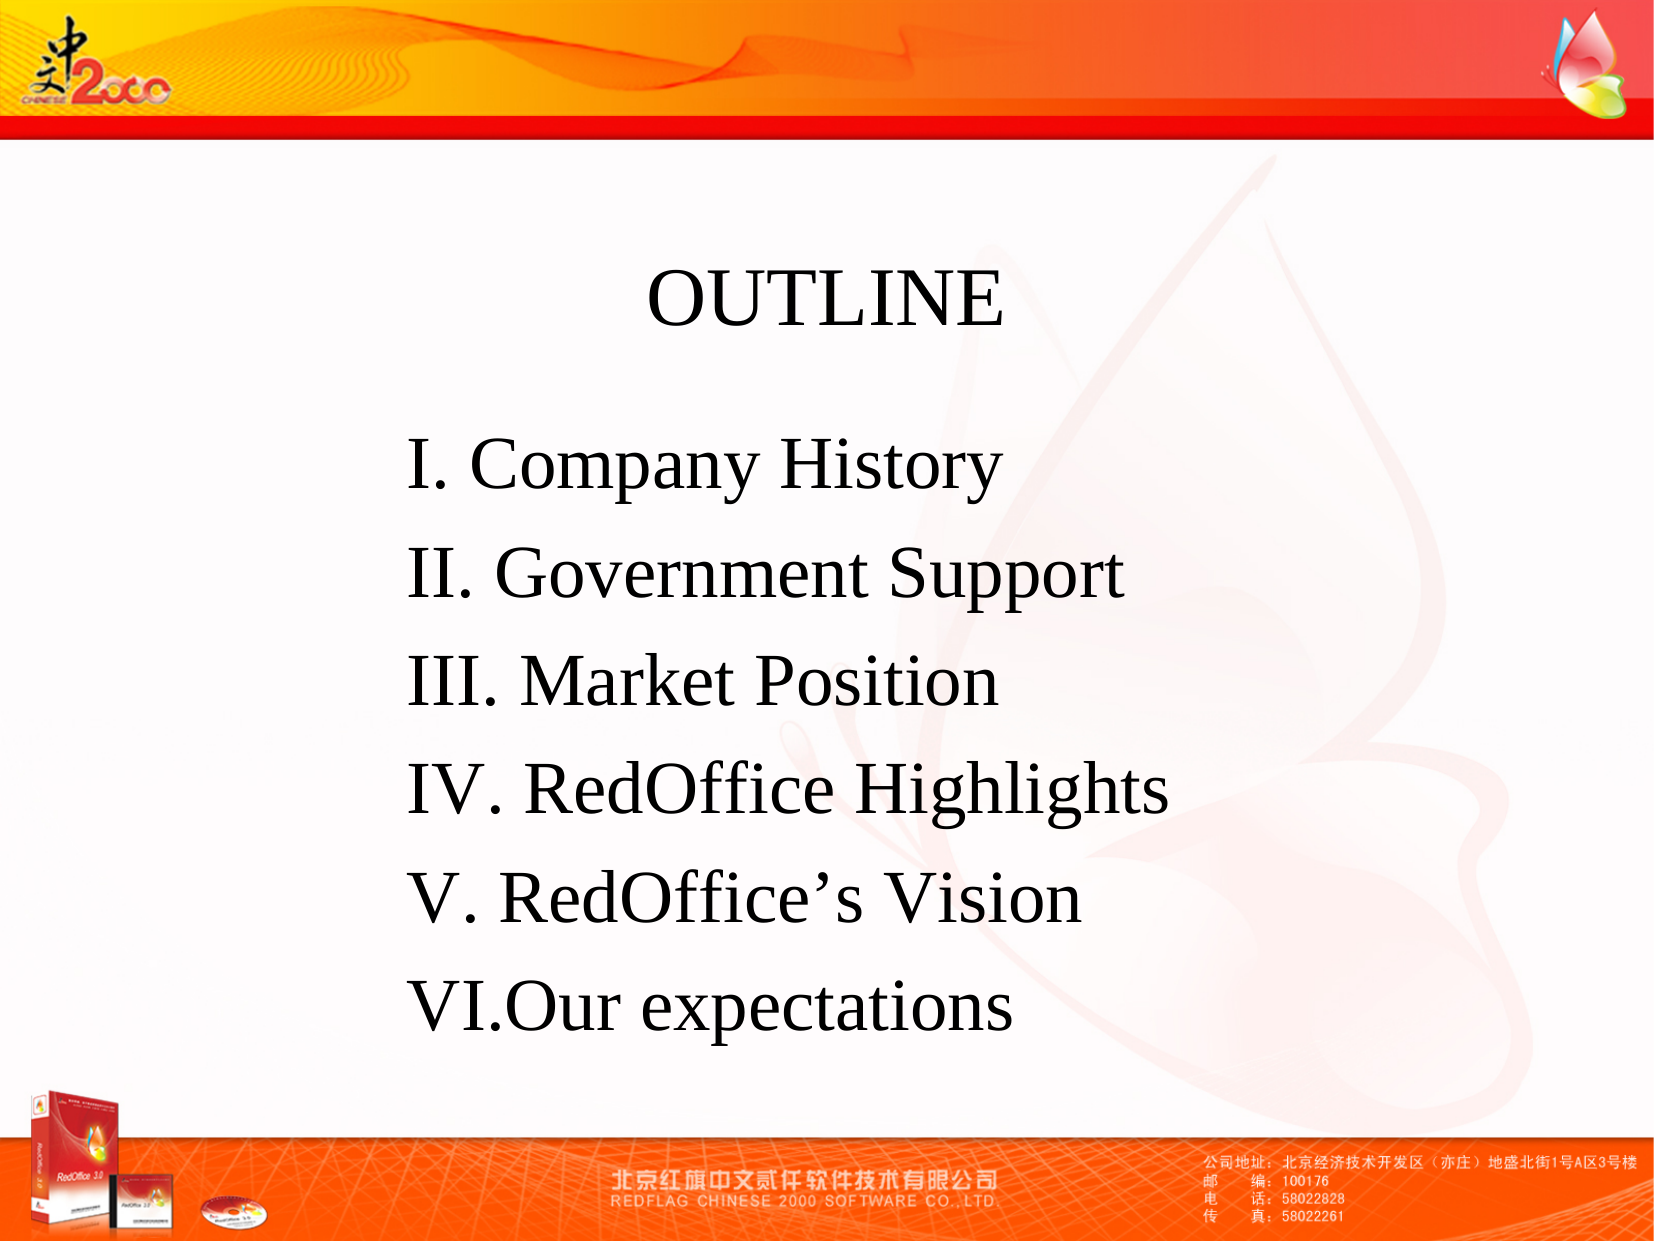

# OUTLINE
I. Company History
II. Government Support
III. Market Position
IV. RedOffice Highlights
V. RedOffice’s Vision
VI.Our expectations